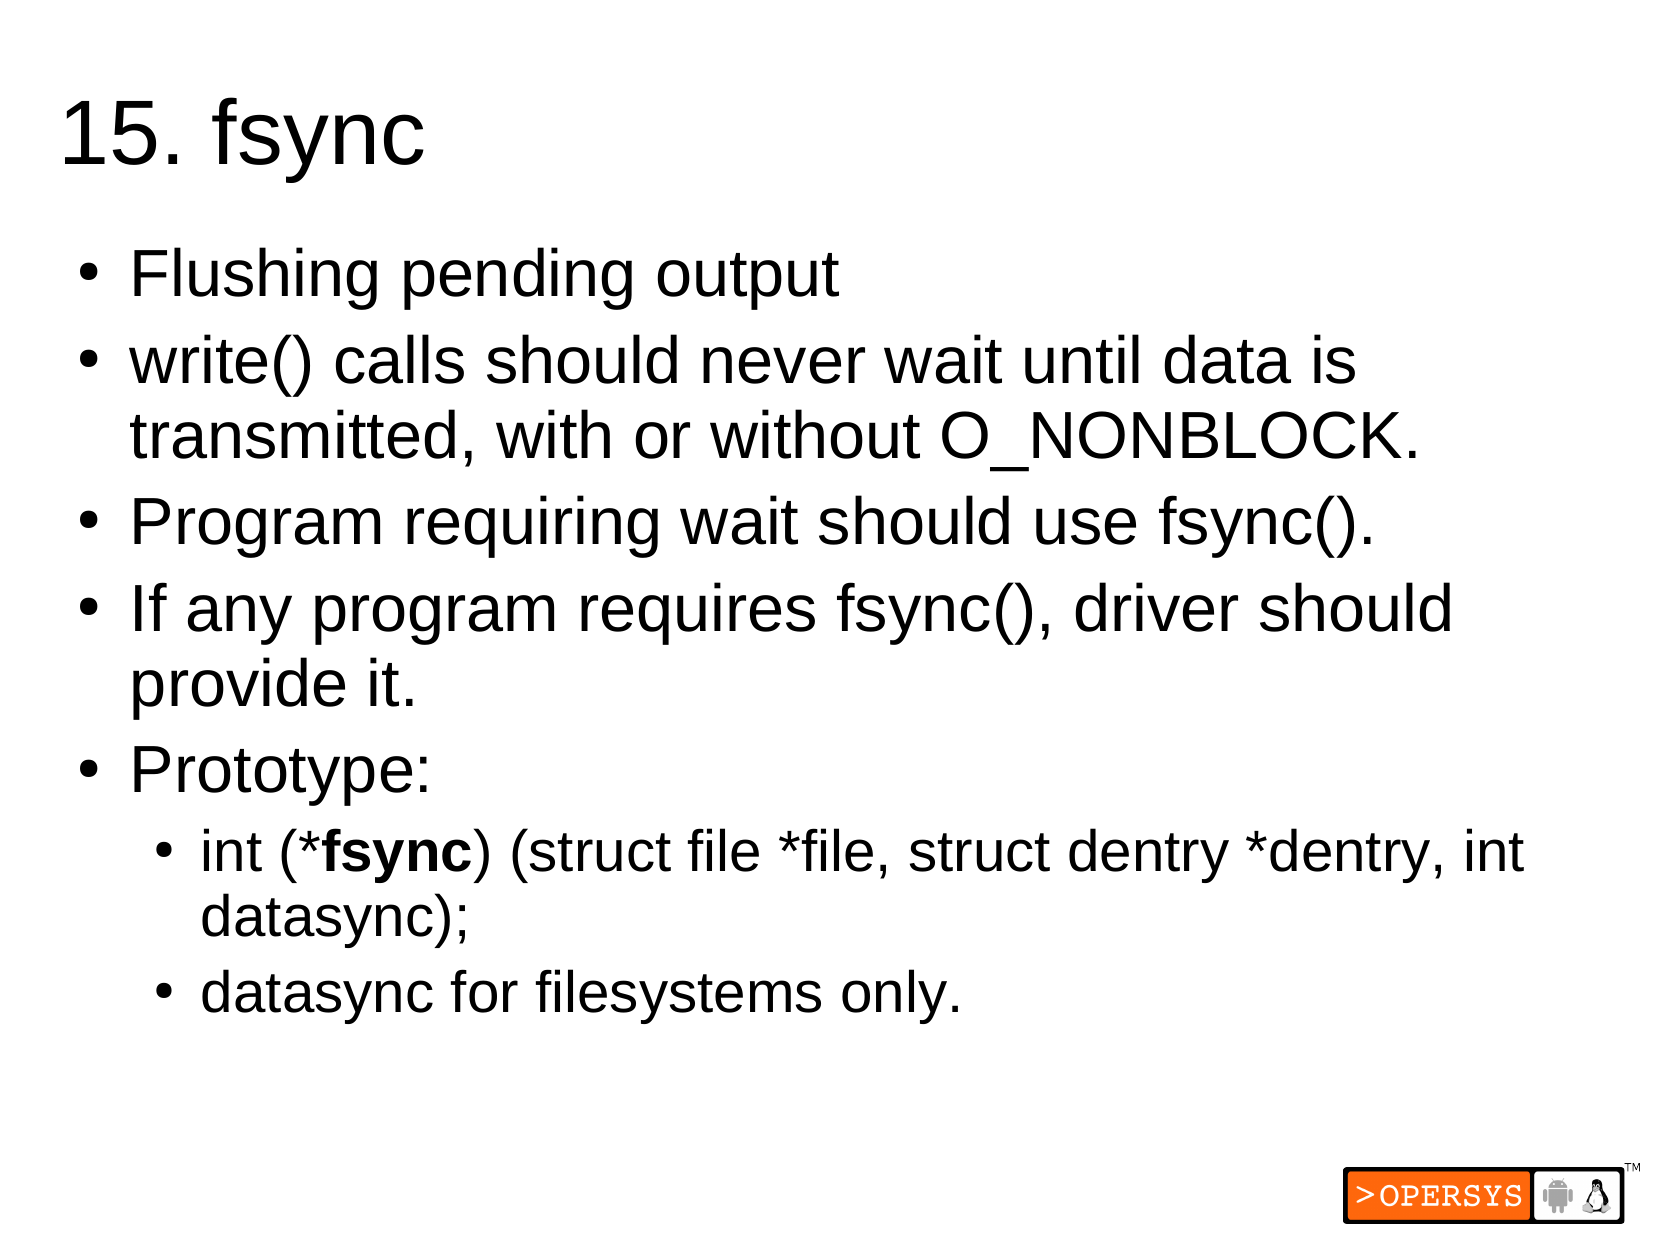

# 15. fsync
Flushing pending output
write() calls should never wait until data is transmitted, with or without O_NONBLOCK.
Program requiring wait should use fsync().
If any program requires fsync(), driver should provide it.
Prototype:
int (*fsync) (struct file *file, struct dentry *dentry, int datasync);
datasync for filesystems only.